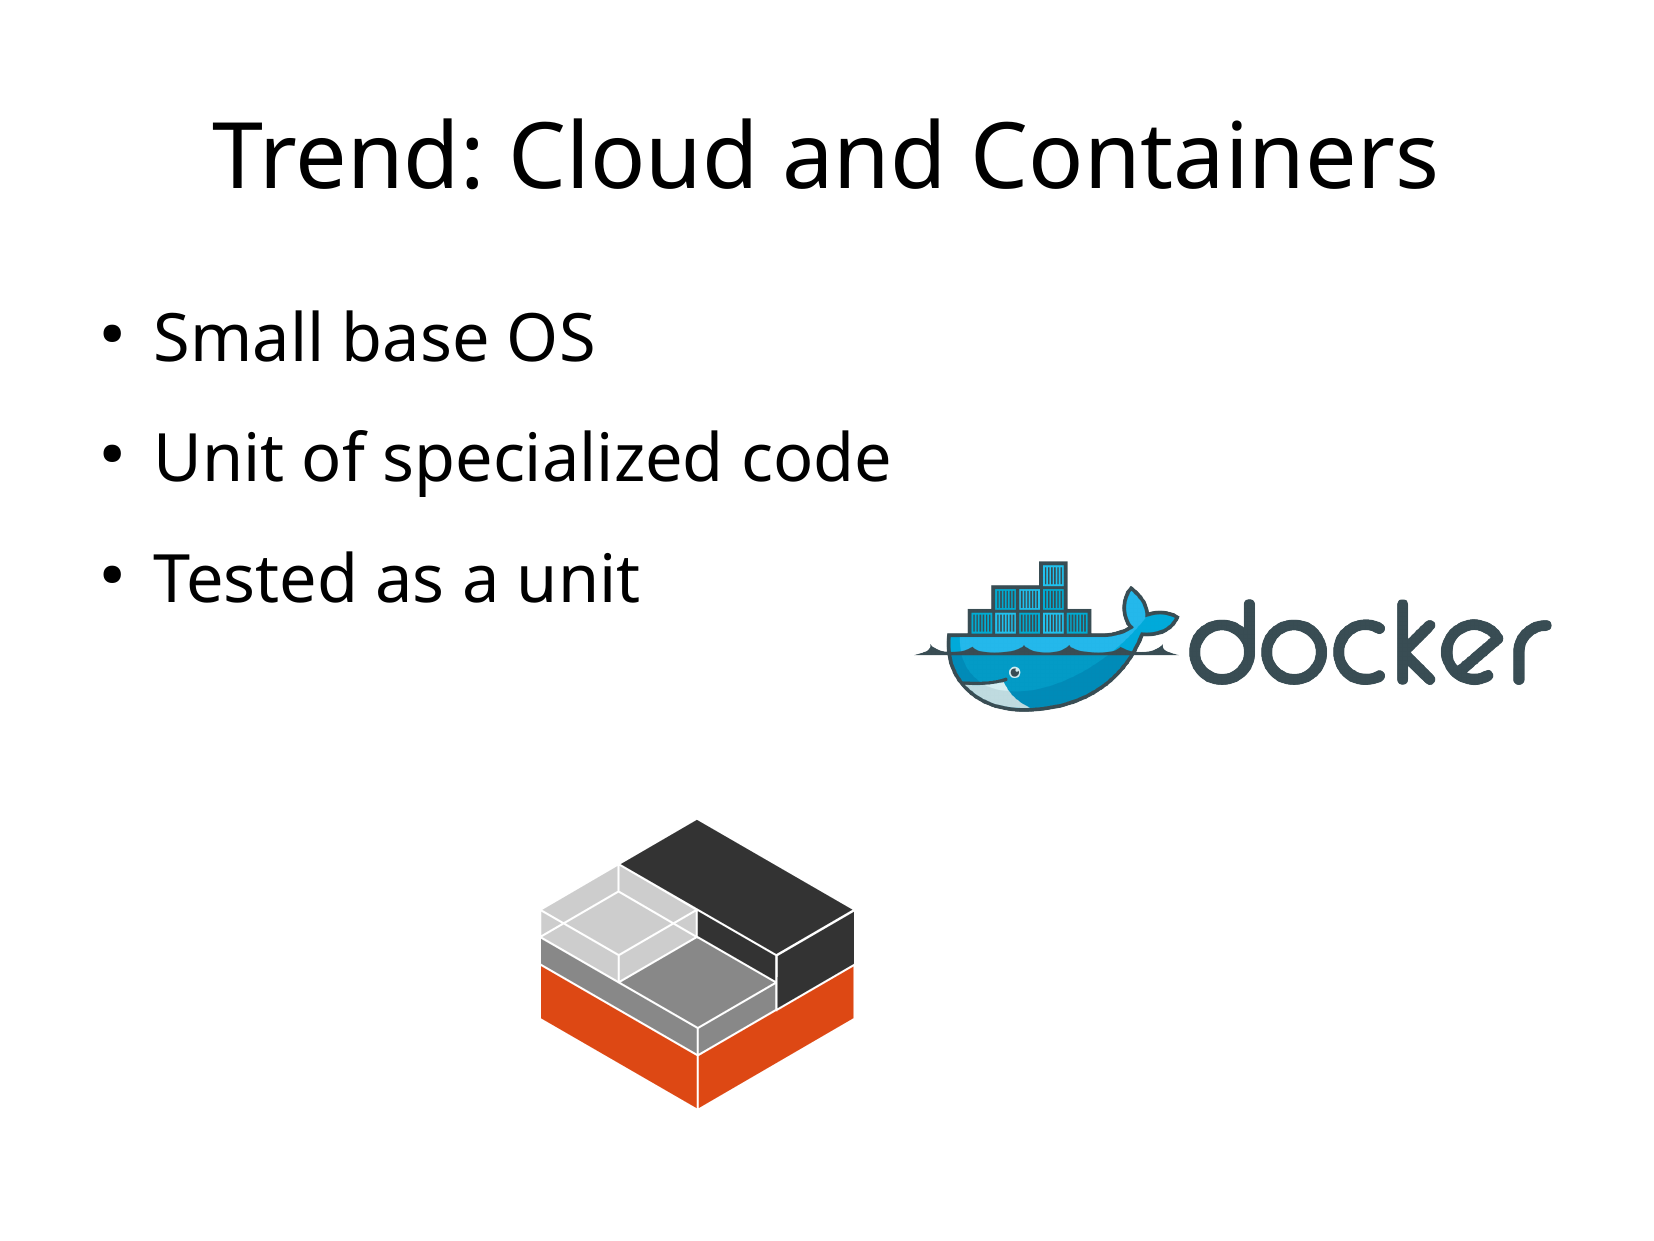

# Trend: Cloud and Containers
Small base OS
Unit of specialized code
Tested as a unit